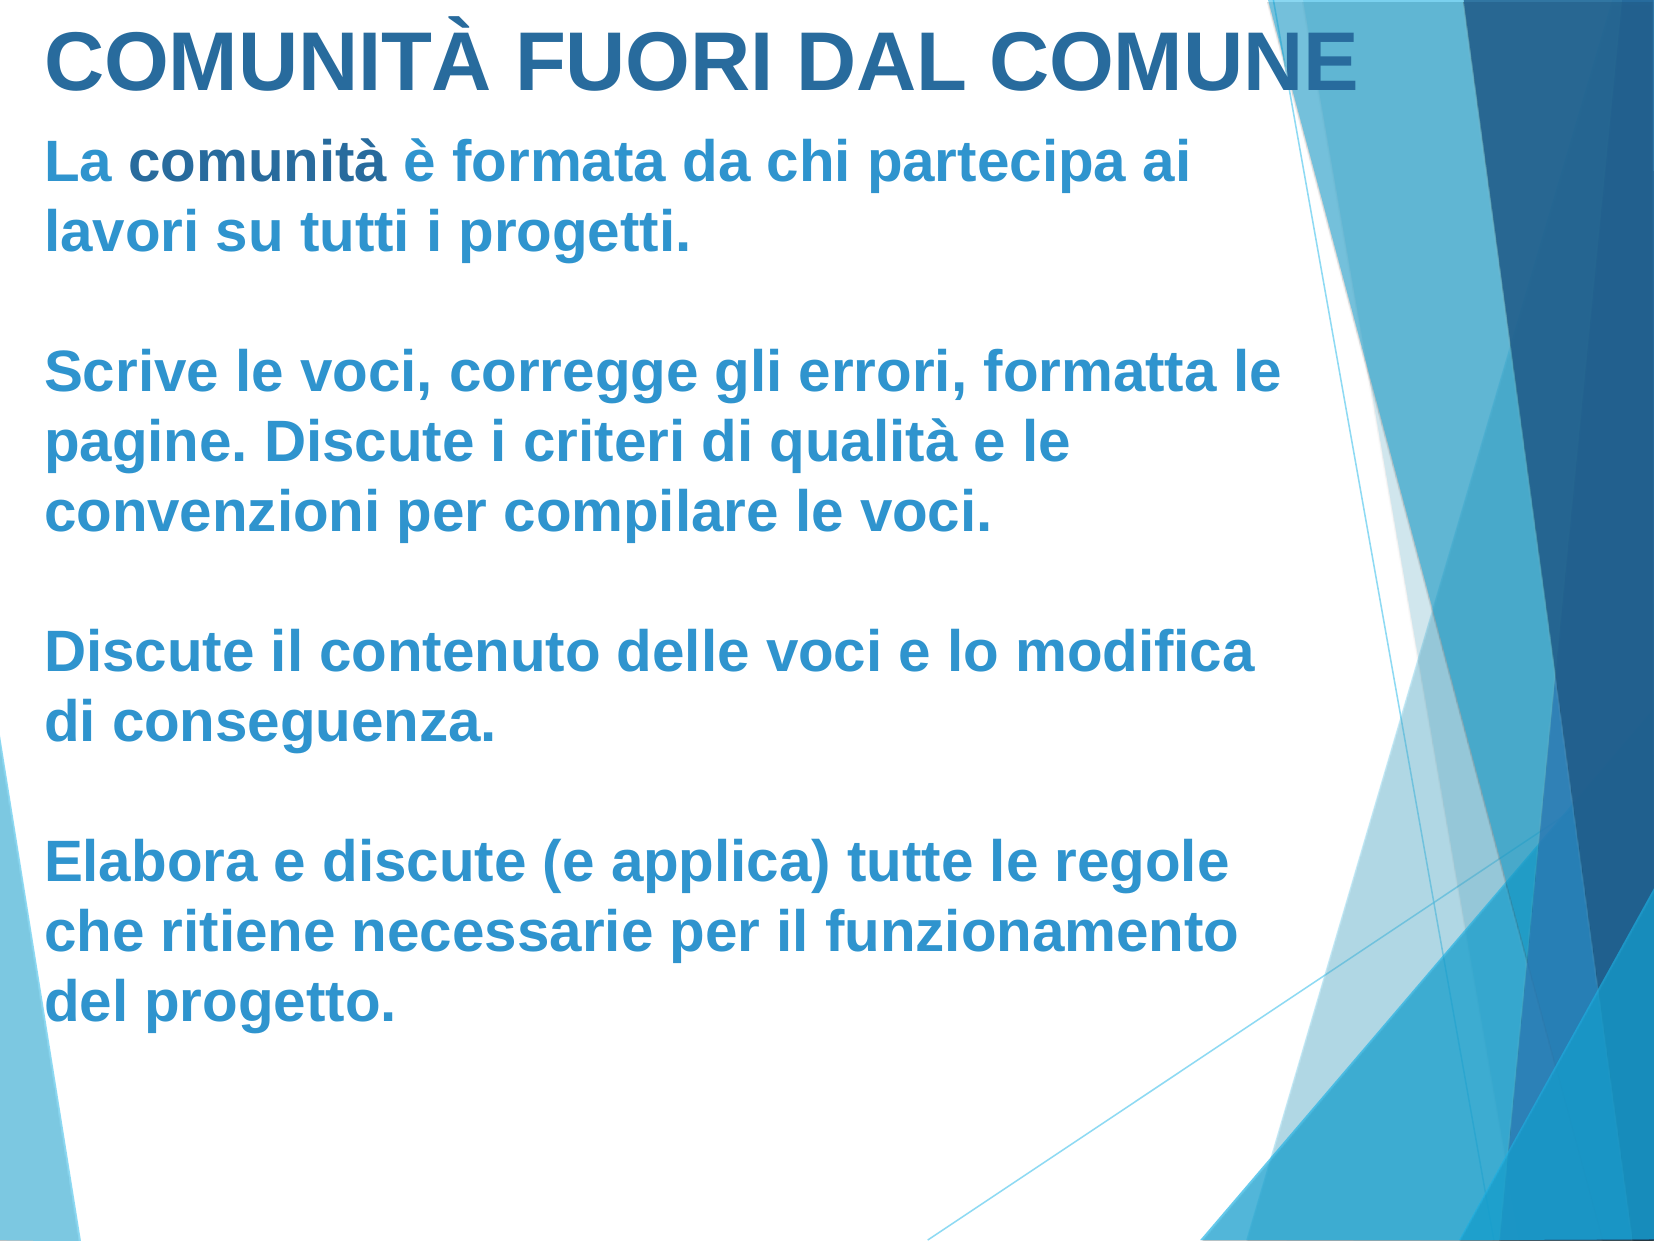

COMUNITÀ FUORI DAL COMUNE
La comunità è formata da chi partecipa ai lavori su tutti i progetti.
Scrive le voci, corregge gli errori, formatta le pagine. Discute i criteri di qualità e le convenzioni per compilare le voci.
Discute il contenuto delle voci e lo modifica di conseguenza.
Elabora e discute (e applica) tutte le regole che ritiene necessarie per il funzionamento del progetto.